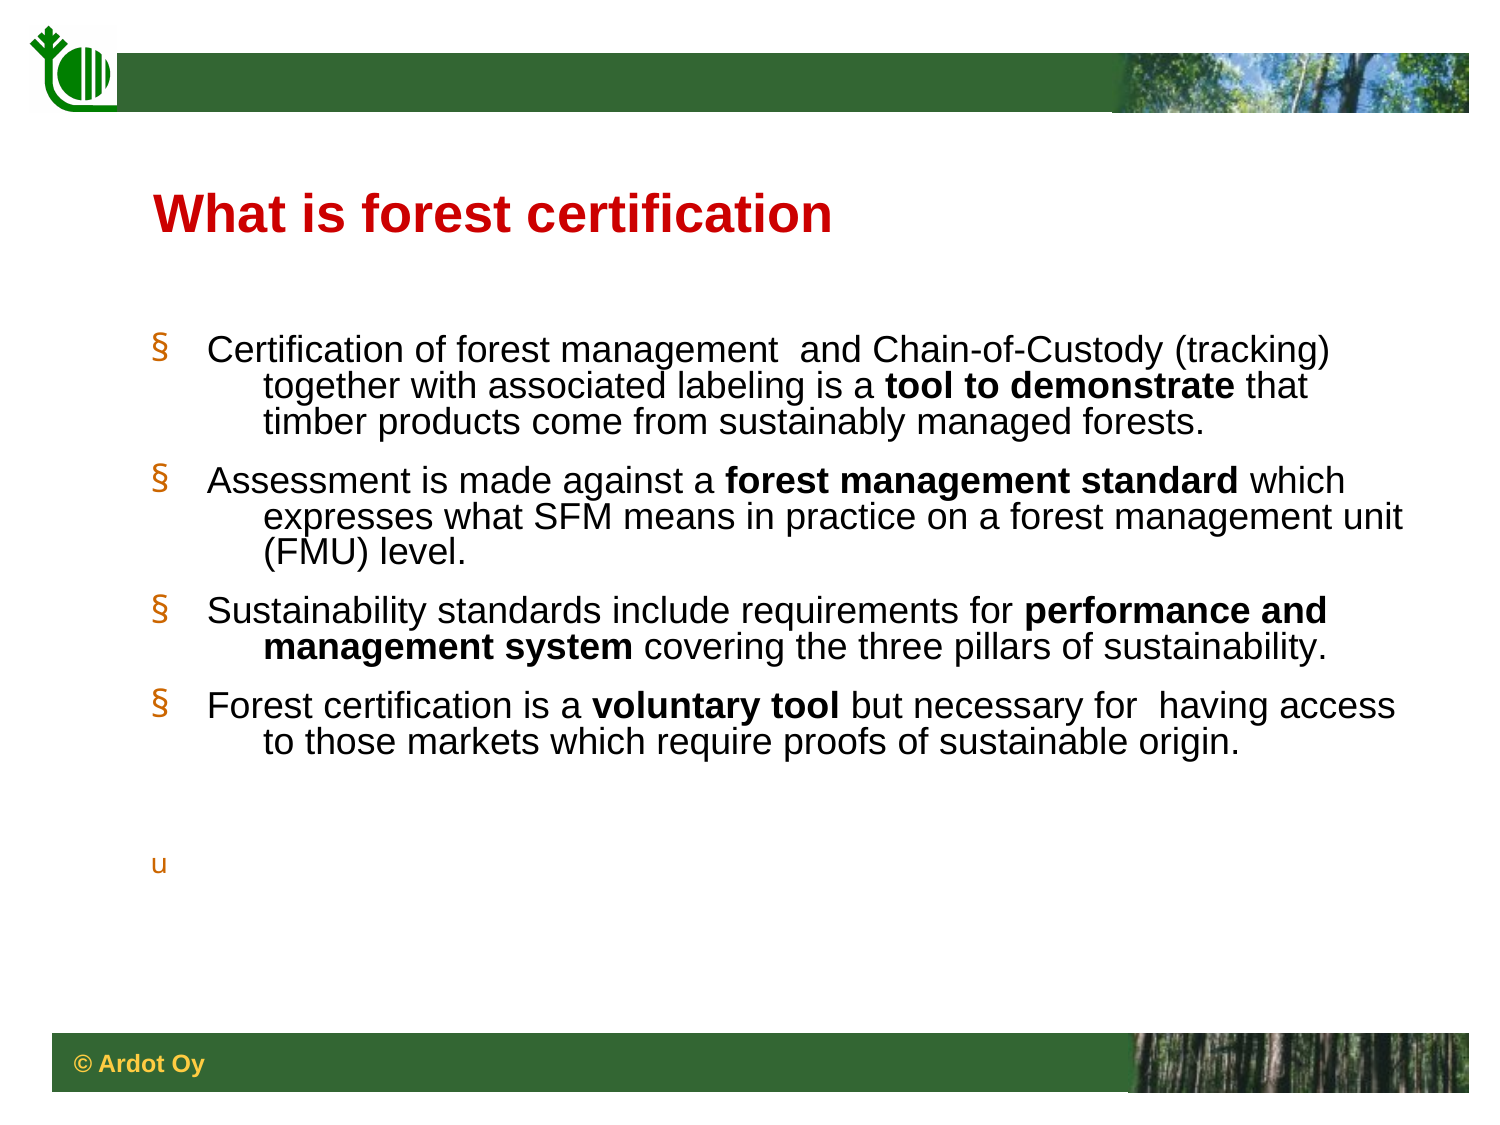

# What is forest certification
Certification of forest management and Chain-of-Custody (tracking) together with associated labeling is a tool to demonstrate that timber products come from sustainably managed forests.
Assessment is made against a forest management standard which expresses what SFM means in practice on a forest management unit (FMU) level.
Sustainability standards include requirements for performance and management system covering the three pillars of sustainability.
Forest certification is a voluntary tool but necessary for having access to those markets which require proofs of sustainable origin.